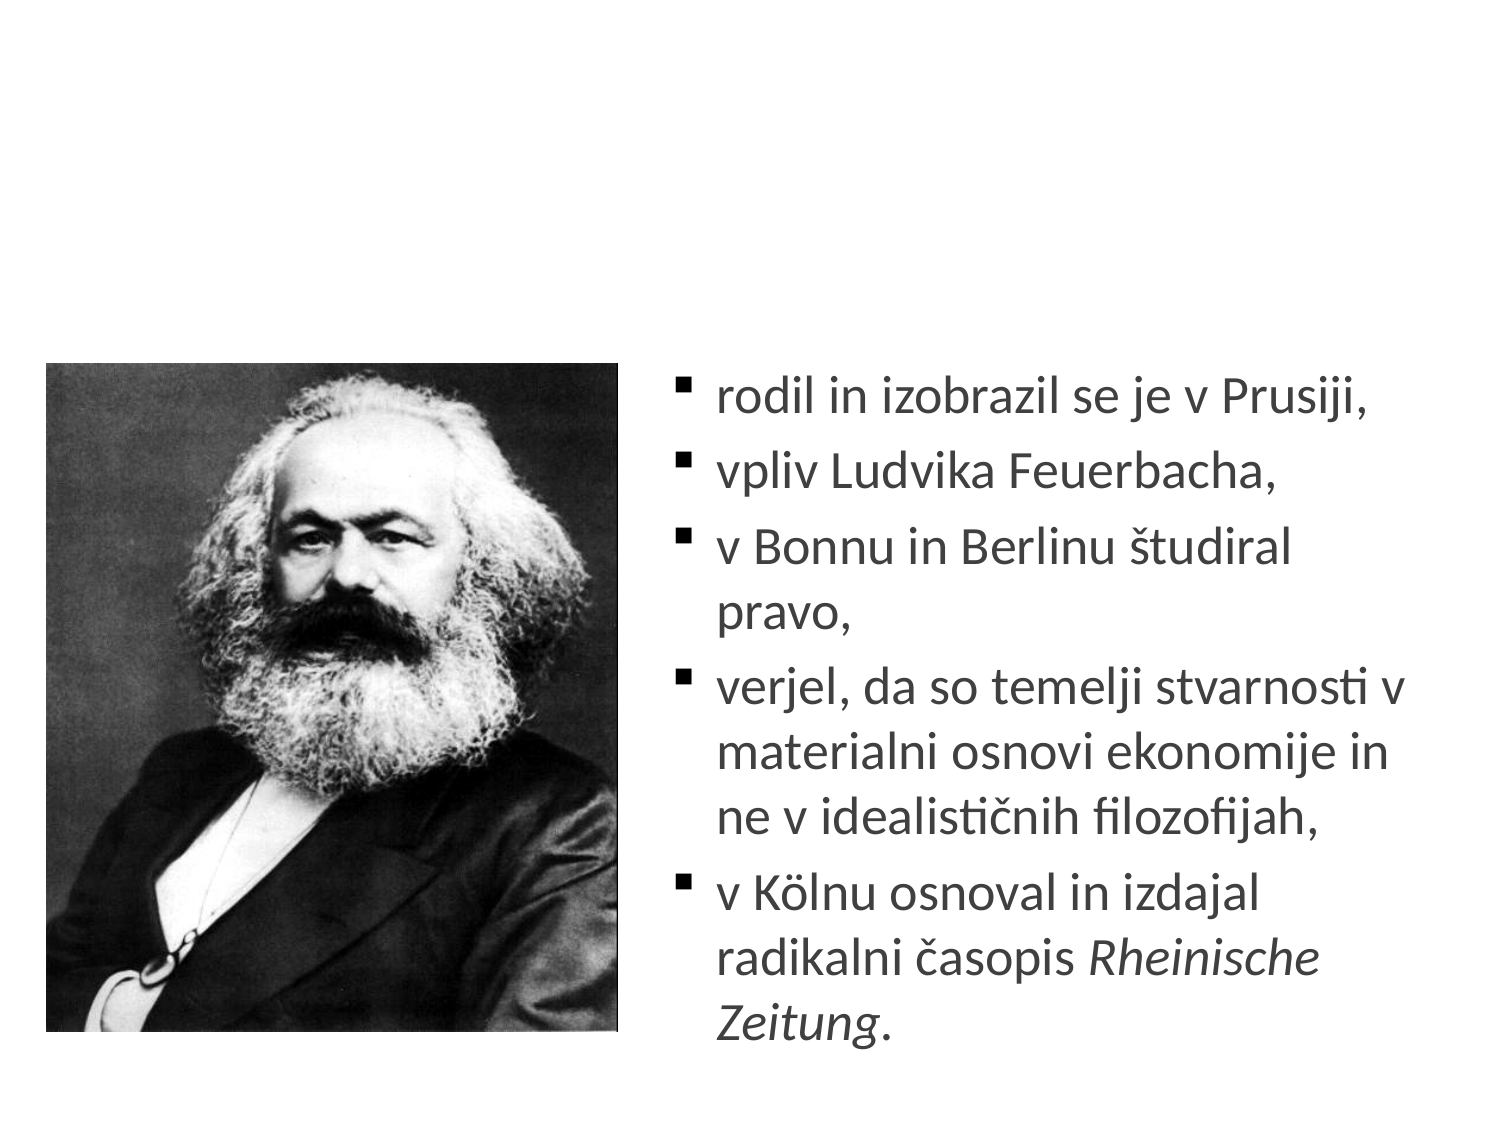

# Karl Marx (1818-1883)
rodil in izobrazil se je v Prusiji,
vpliv Ludvika Feuerbacha,
v Bonnu in Berlinu študiral pravo,
verjel, da so temelji stvarnosti v materialni osnovi ekonomije in ne v idealističnih filozofijah,
v Kölnu osnoval in izdajal radikalni časopis Rheinische Zeitung.